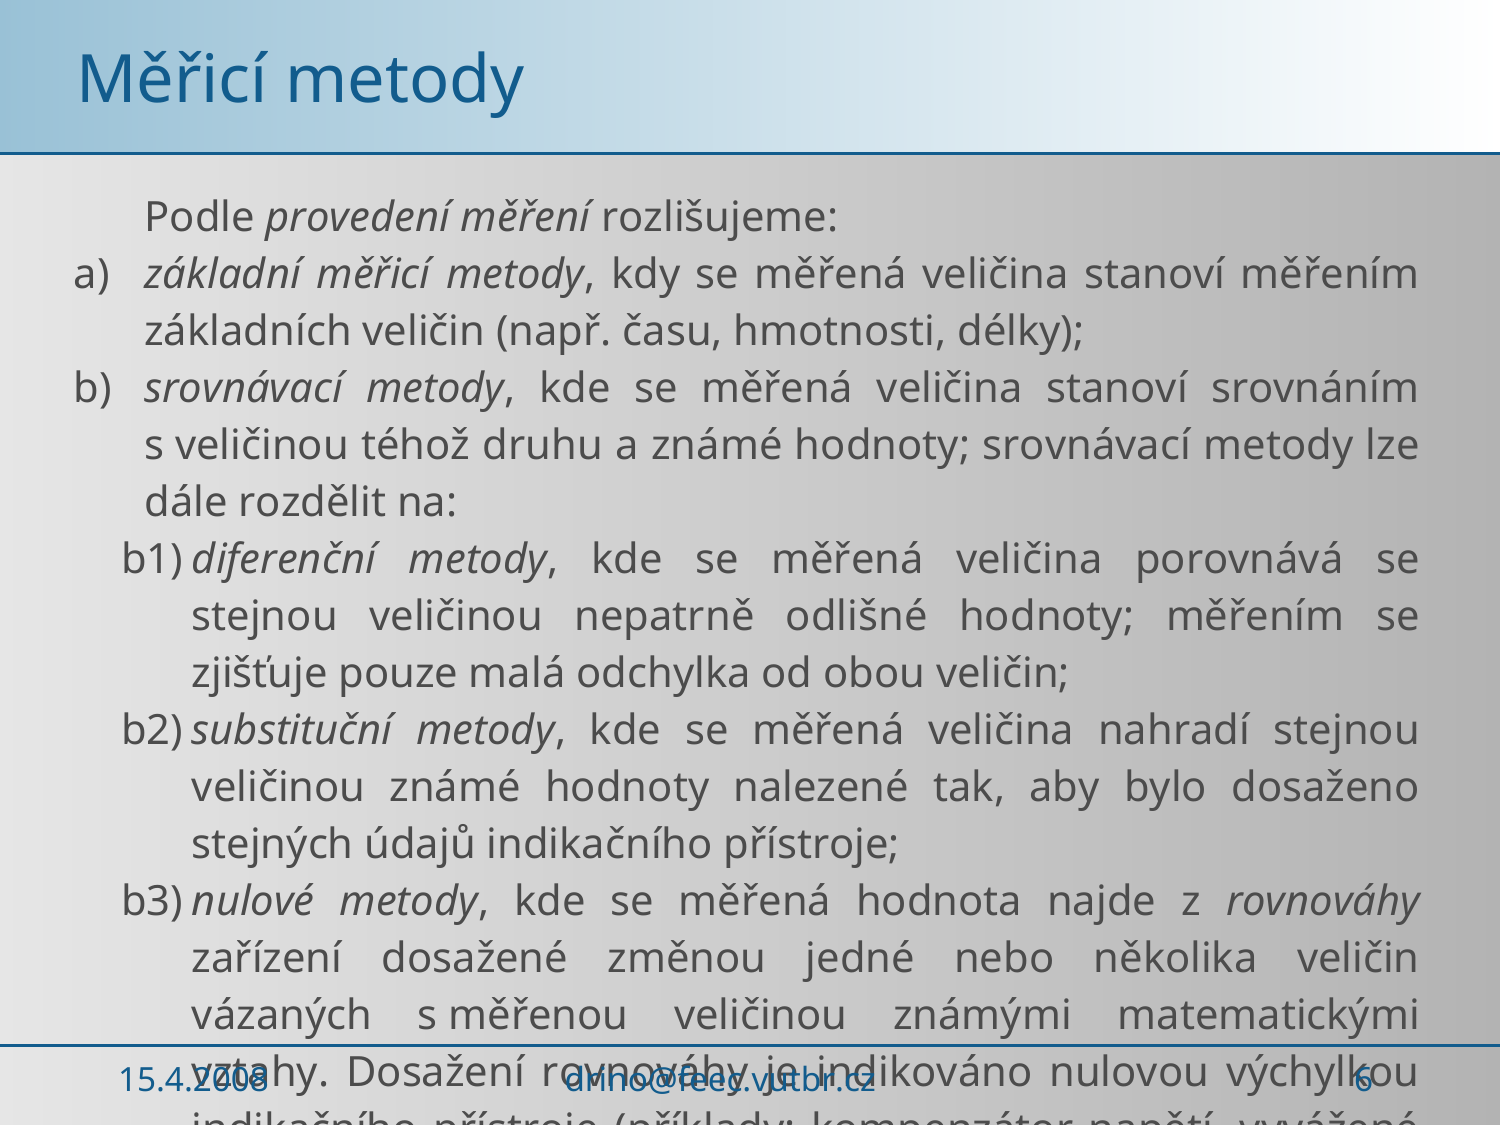

# Měřicí metody
Podle provedení měření rozlišujeme:
a)	základní měřicí metody, kdy se měřená veličina stanoví měřením základních veličin (např. času, hmotnosti, délky);
b)	srovnávací metody, kde se měřená veličina stanoví srovnáním s veličinou téhož druhu a známé hodnoty; srovnávací metody lze dále rozdělit na:
b1)	diferenční metody, kde se měřená veličina porovnává se stejnou veličinou nepatrně odlišné hodnoty; měřením se zjišťuje pouze malá odchylka od obou veličin;
b2)	substituční metody, kde se měřená veličina nahradí stejnou veličinou známé hodnoty nalezené tak, aby bylo dosaženo stejných údajů indikačního přístroje;
b3)	nulové metody, kde se měřená hodnota najde z rovnováhy zařízení dosažené změnou jedné nebo několika veličin vázaných s měřenou veličinou známými matematickými vztahy. Dosažení rovnováhy je indikováno nulovou výchylkou indikačního přístroje (příklady: kompenzátor napětí, vyvážené odporové můstky apod.).
15.4.2008
drino@feec.vutbr.cz